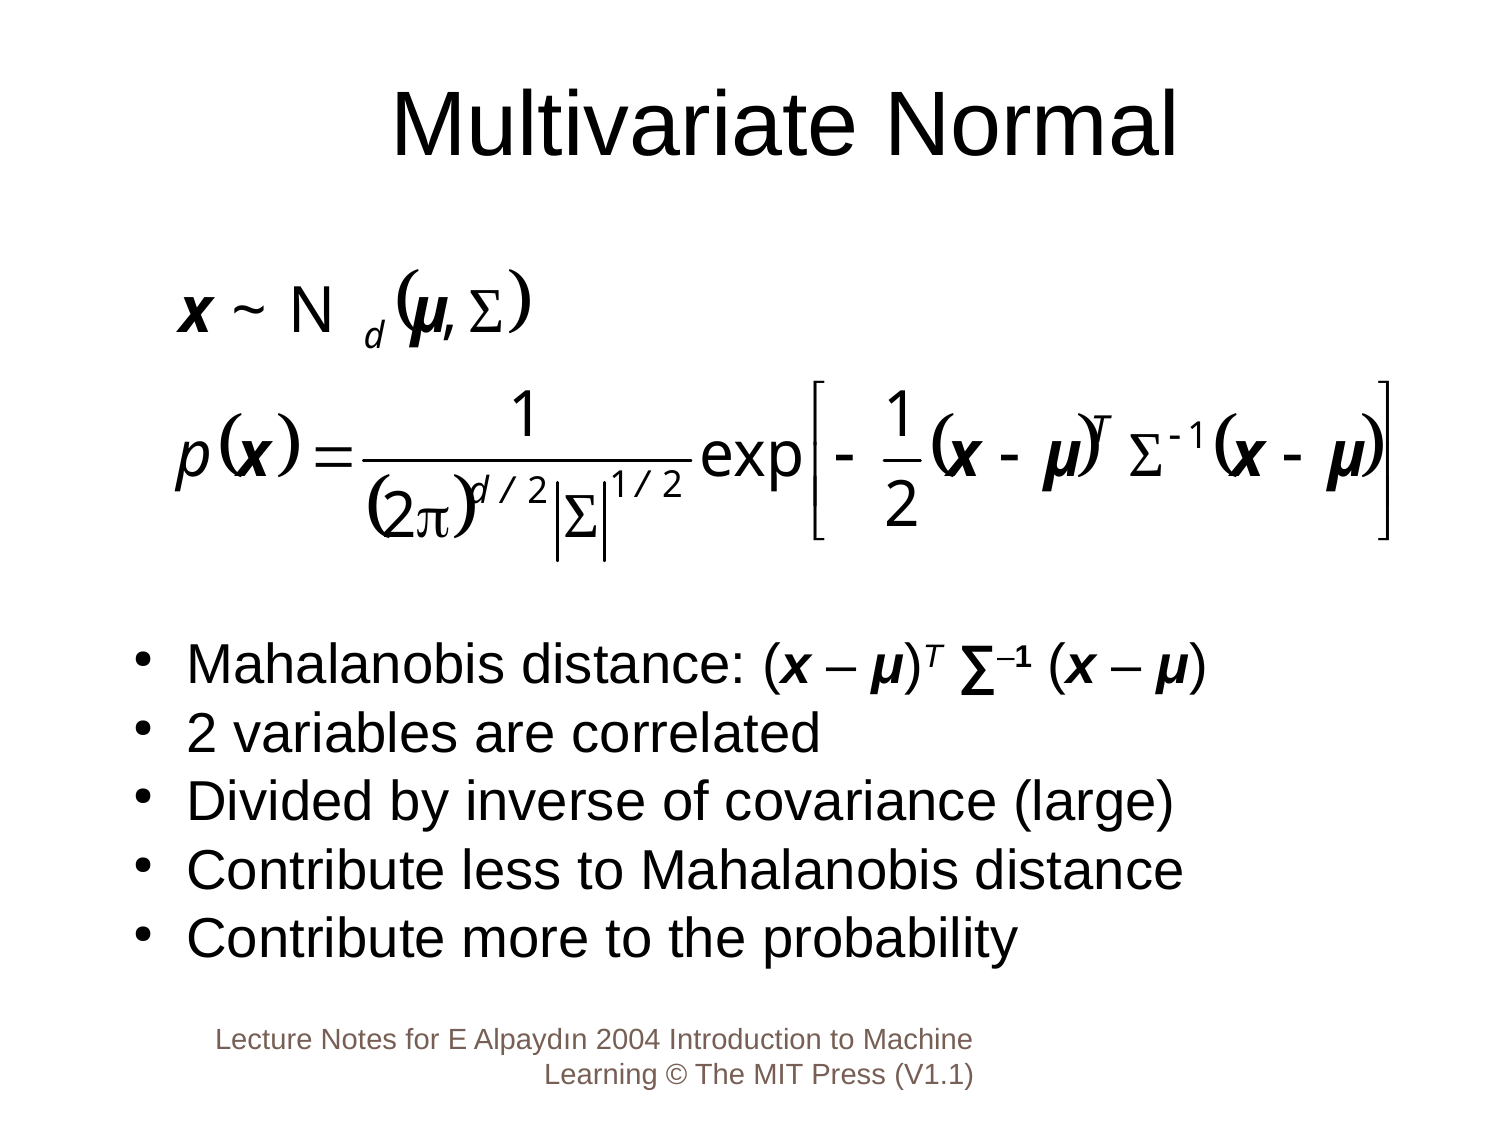

# Multivariate Normal
Mahalanobis distance: (x – μ)T ∑–1 (x – μ)
2 variables are correlated
Divided by inverse of covariance (large)
Contribute less to Mahalanobis distance
Contribute more to the probability
Lecture Notes for E Alpaydın 2004 Introduction to Machine Learning © The MIT Press (V1.1)